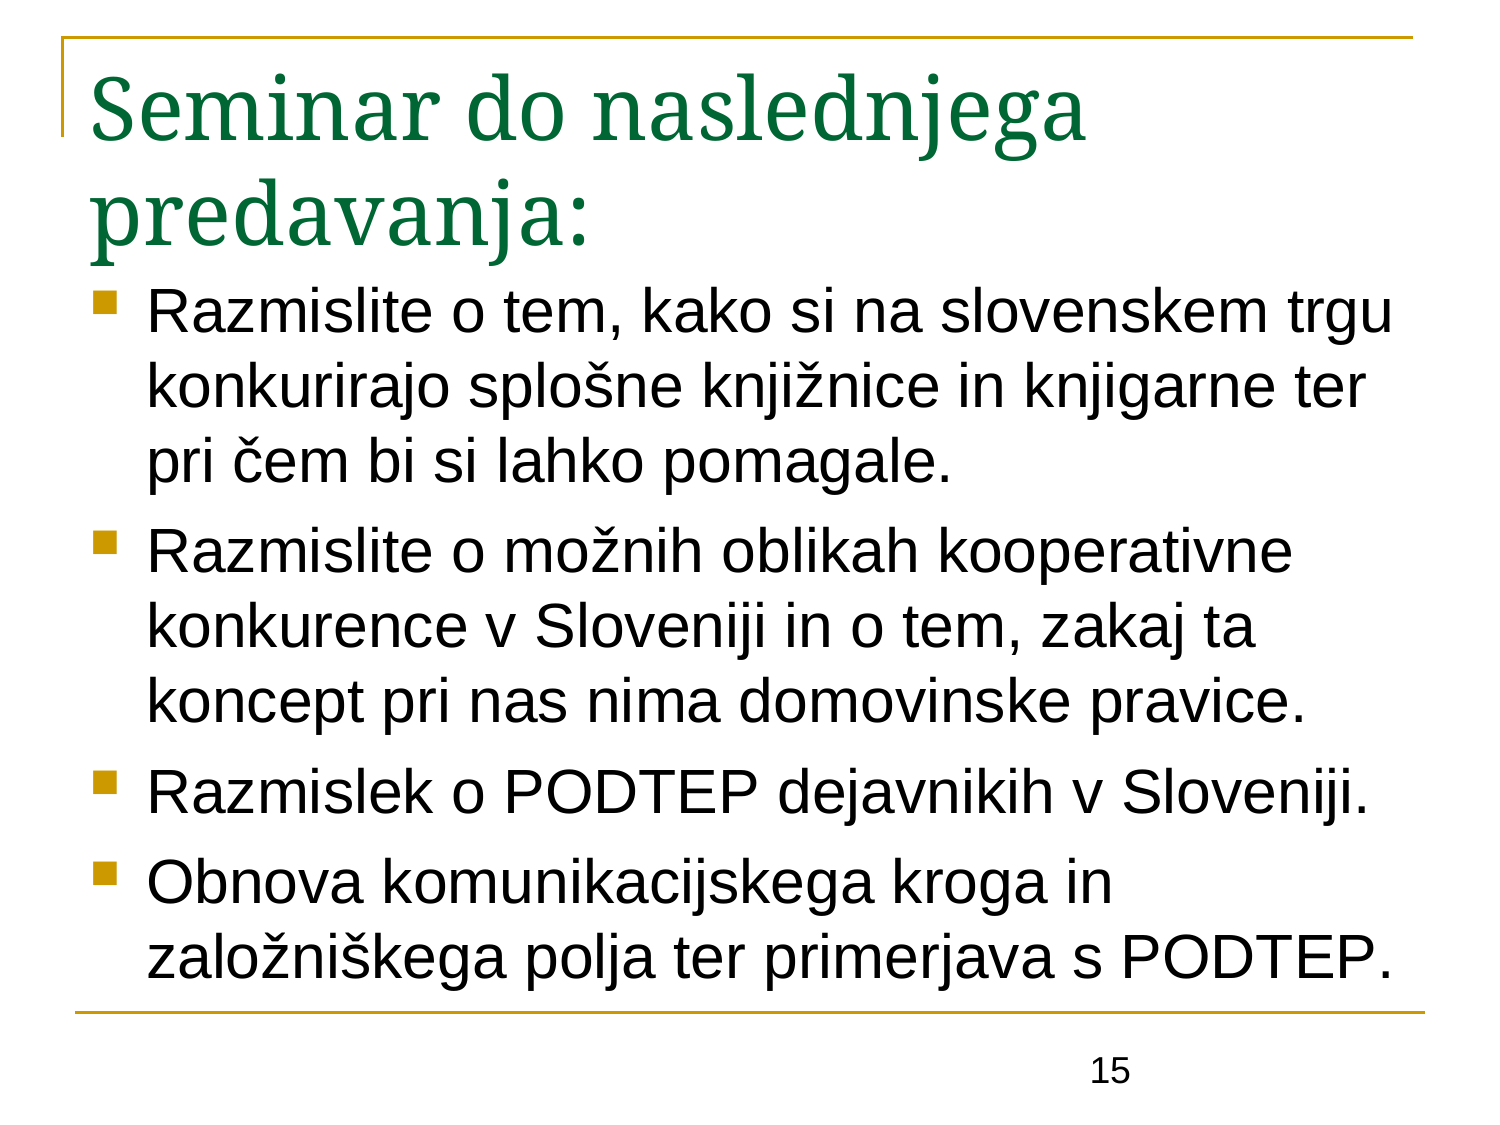

# Seminar do naslednjega predavanja:
Razmislite o tem, kako si na slovenskem trgu konkurirajo splošne knjižnice in knjigarne ter pri čem bi si lahko pomagale.
Razmislite o možnih oblikah kooperativne konkurence v Sloveniji in o tem, zakaj ta koncept pri nas nima domovinske pravice.
Razmislek o PODTEP dejavnikih v Sloveniji.
Obnova komunikacijskega kroga in založniškega polja ter primerjava s PODTEP.
15